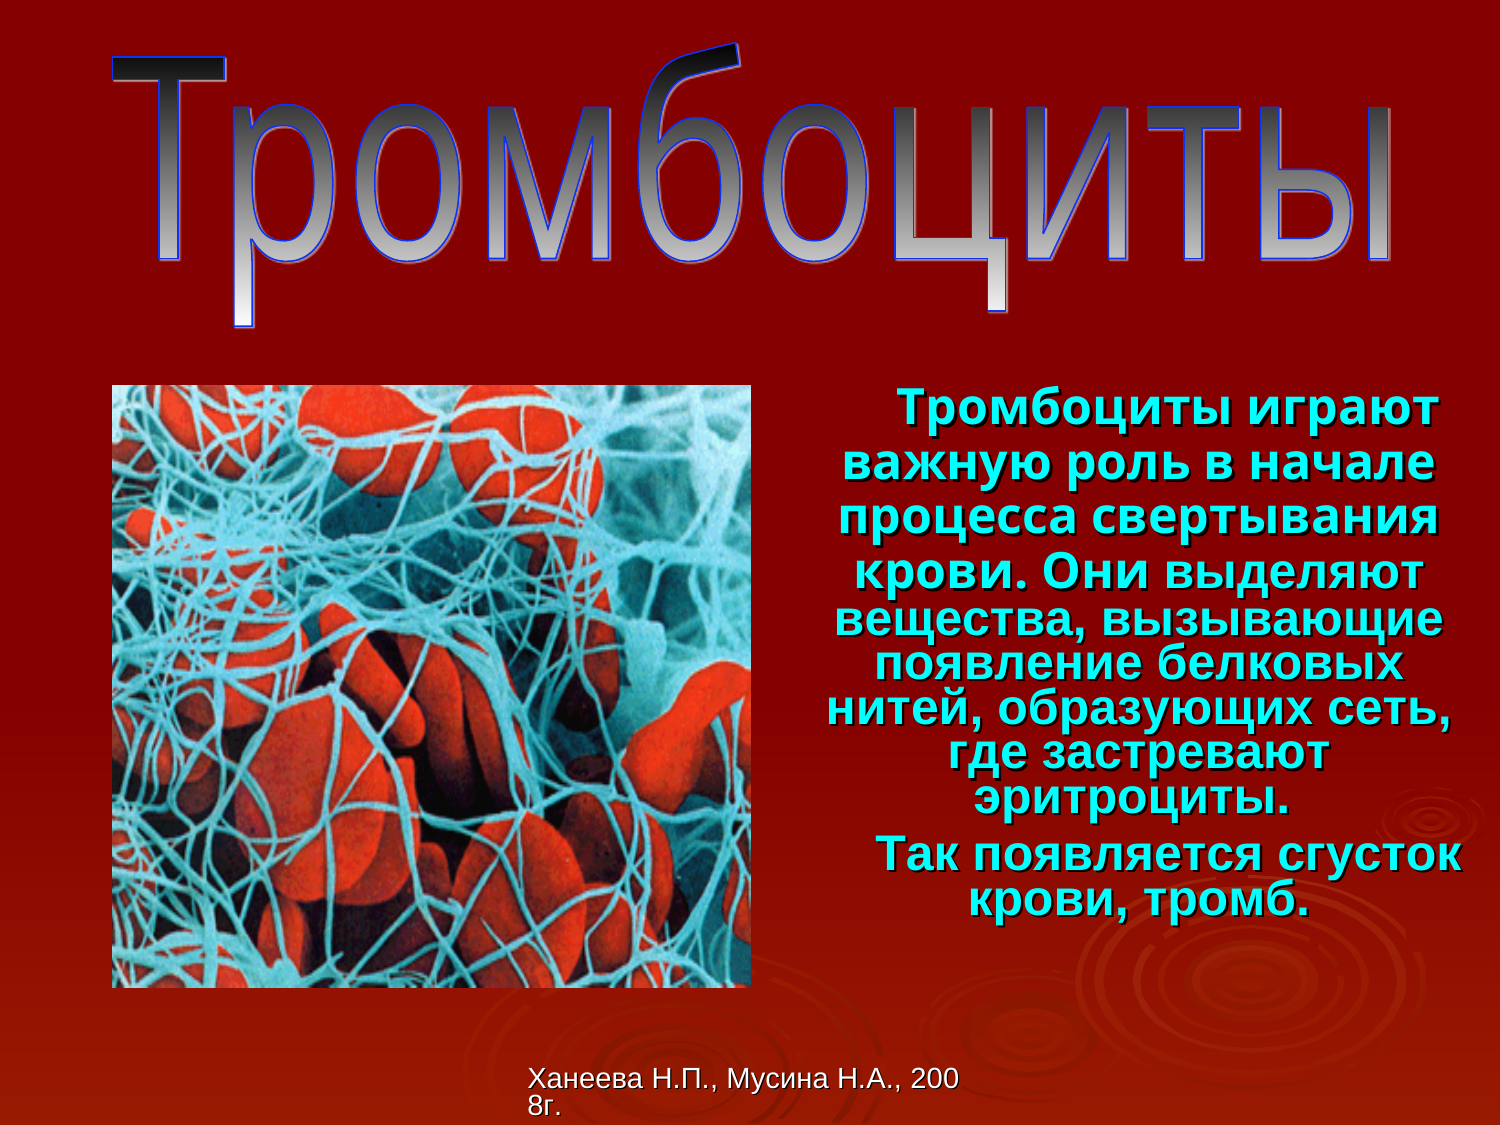

Тромбоциты
# Тромбоциты играют важную роль в начале процесса свертывания крови. Они выделяют вещества, вызывающие появление белковых нитей, образующих сеть, где застревают эритроциты.
Так появляется сгусток крови, тромб.
Ханеева Н.П., Мусина Н.А., 2008г.